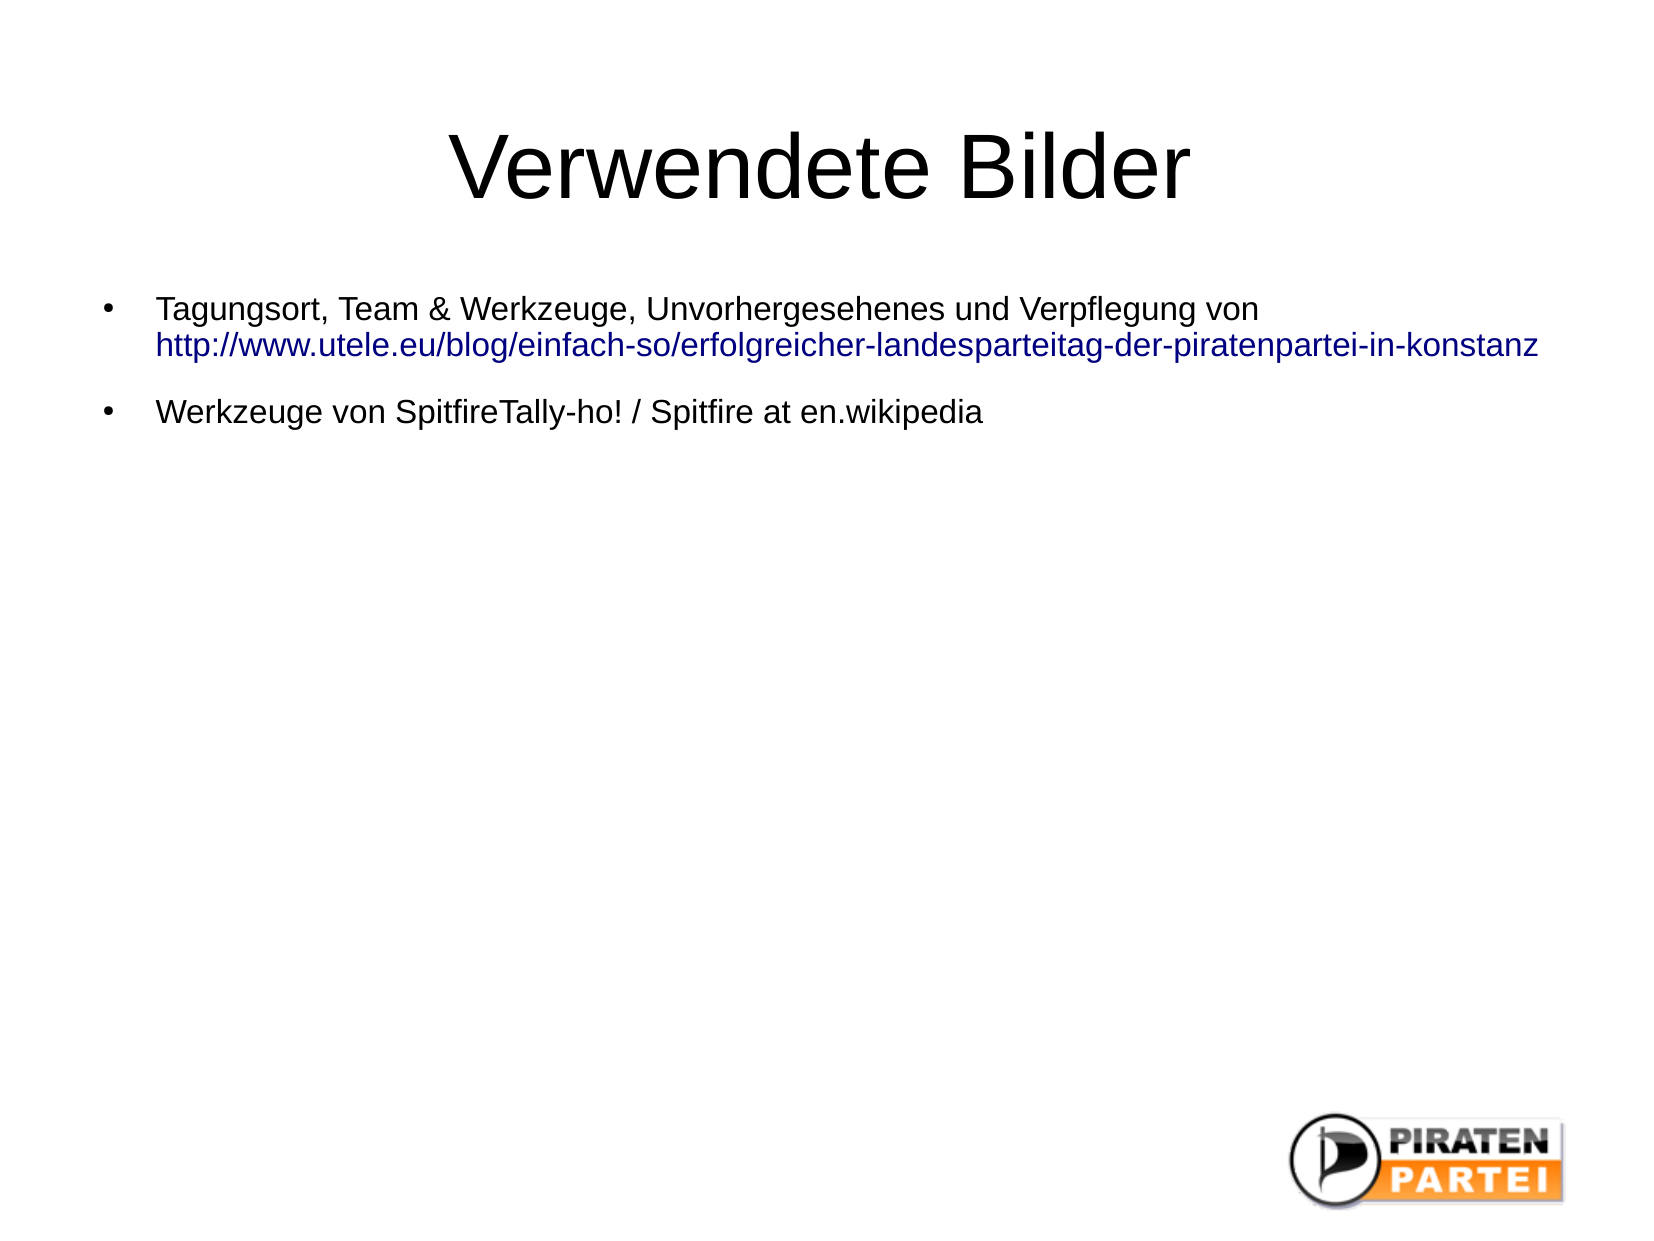

# Verwendete Bilder
Tagungsort, Team & Werkzeuge, Unvorhergesehenes und Verpflegung von http://www.utele.eu/blog/einfach-so/erfolgreicher-landesparteitag-der-piratenpartei-in-konstanz
Werkzeuge von SpitfireTally-ho! / Spitfire at en.wikipedia